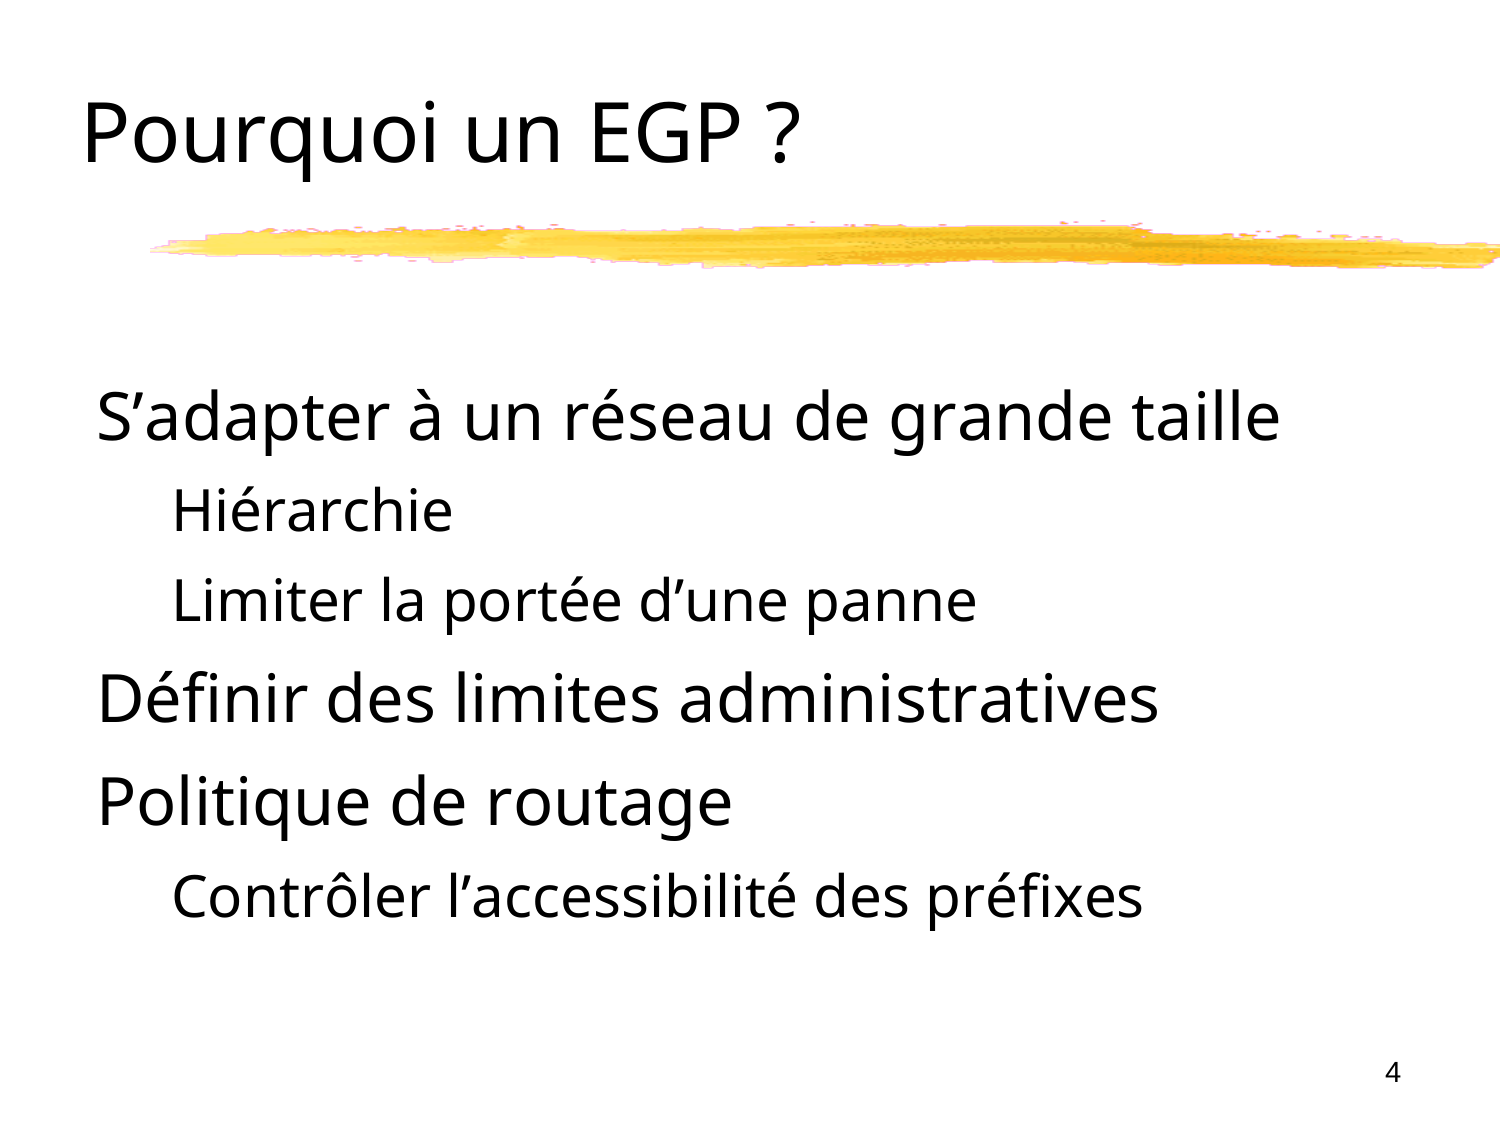

# Pourquoi un EGP ?
S’adapter à un réseau de grande taille
Hiérarchie
Limiter la portée d’une panne
Définir des limites administratives
Politique de routage
Contrôler l’accessibilité des préfixes
4